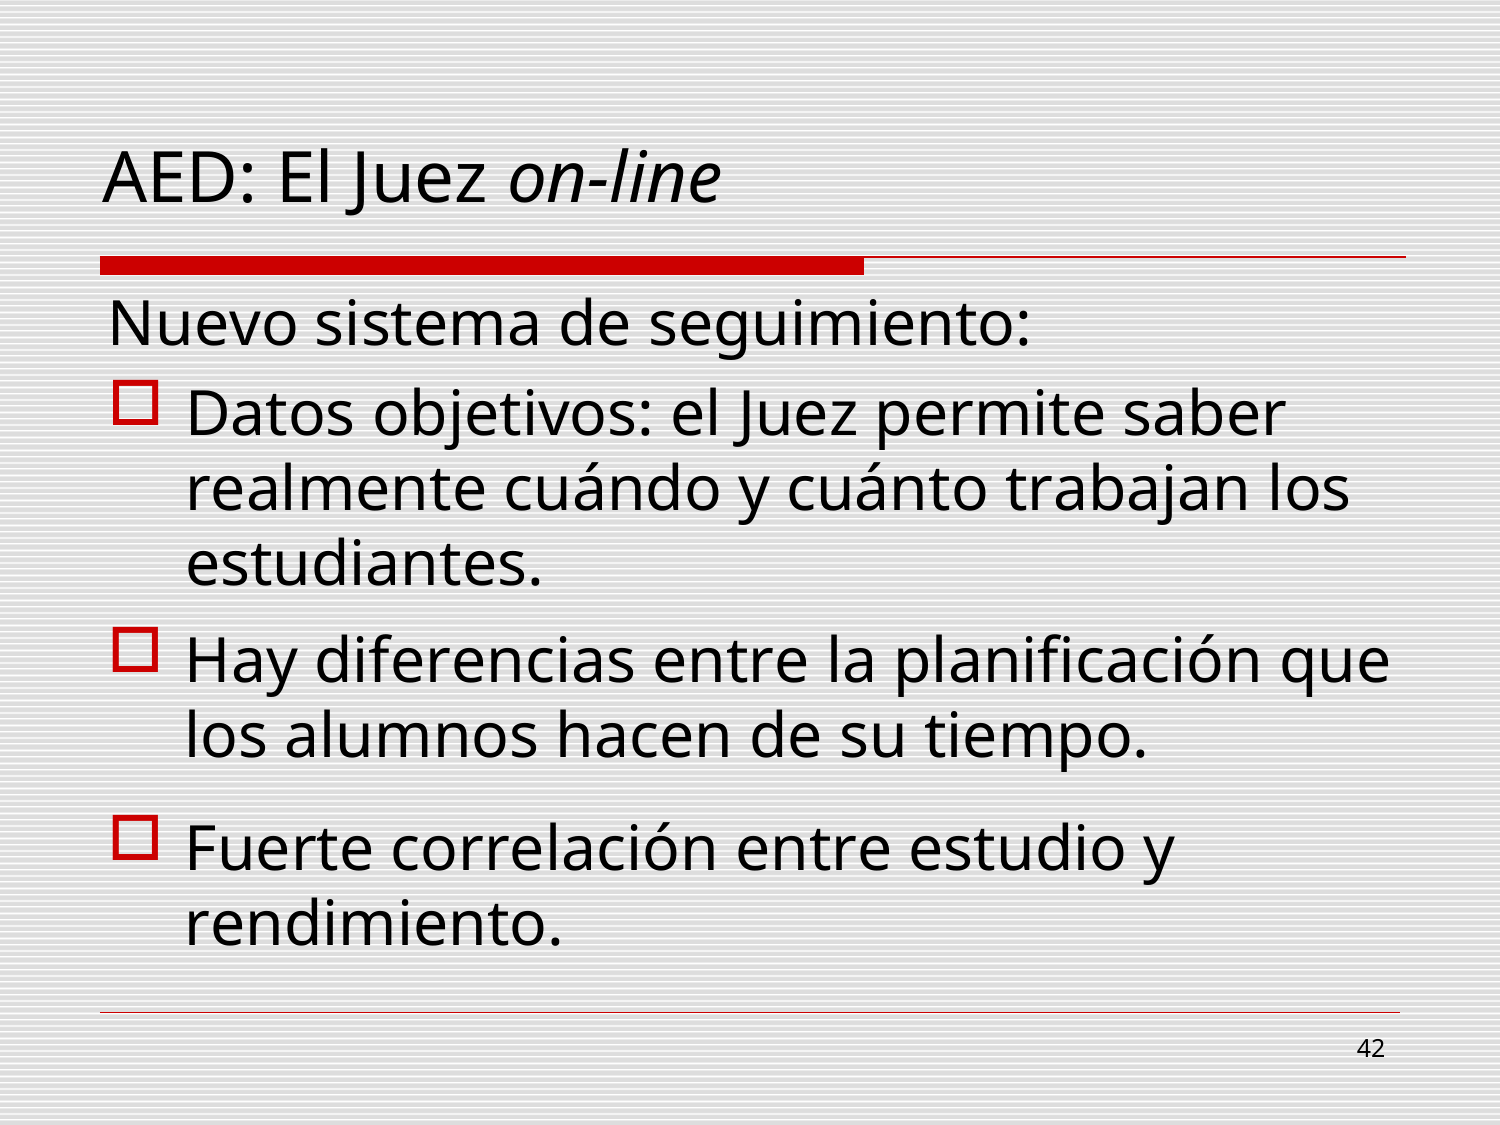

# AED: El Juez on-line
Nuevo sistema de seguimiento:
Datos objetivos: el Juez permite saber realmente cuándo y cuánto trabajan los estudiantes.
Hay diferencias entre la planificación que los alumnos hacen de su tiempo.
Fuerte correlación entre estudio y rendimiento.